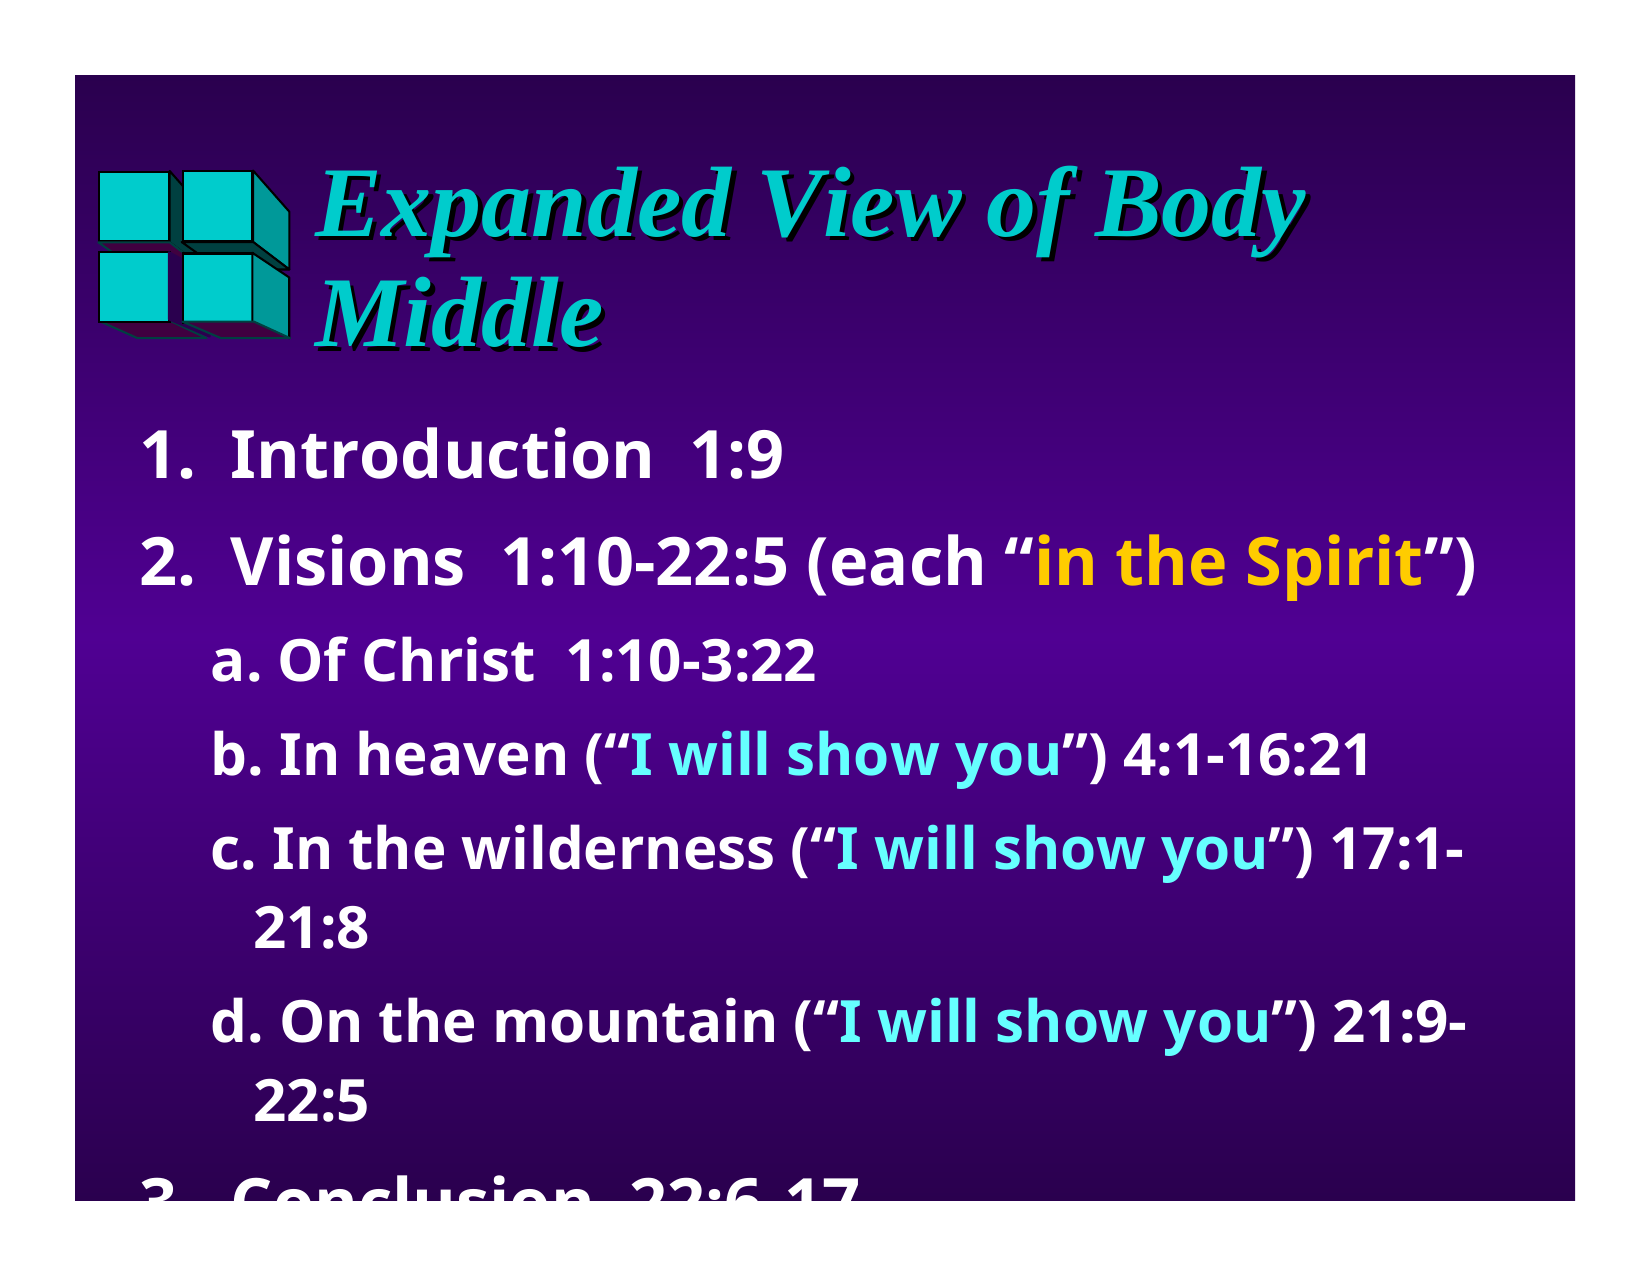

# Expanded View of Body Middle
1. Introduction 1:9
2. Visions 1:10-22:5 (each “in the Spirit”)
a. Of Christ 1:10-3:22
b. In heaven (“I will show you”) 4:1-16:21
c. In the wilderness (“I will show you”) 17:1-21:8
d. On the mountain (“I will show you”) 21:9-22:5
3. Conclusion 22:6-17